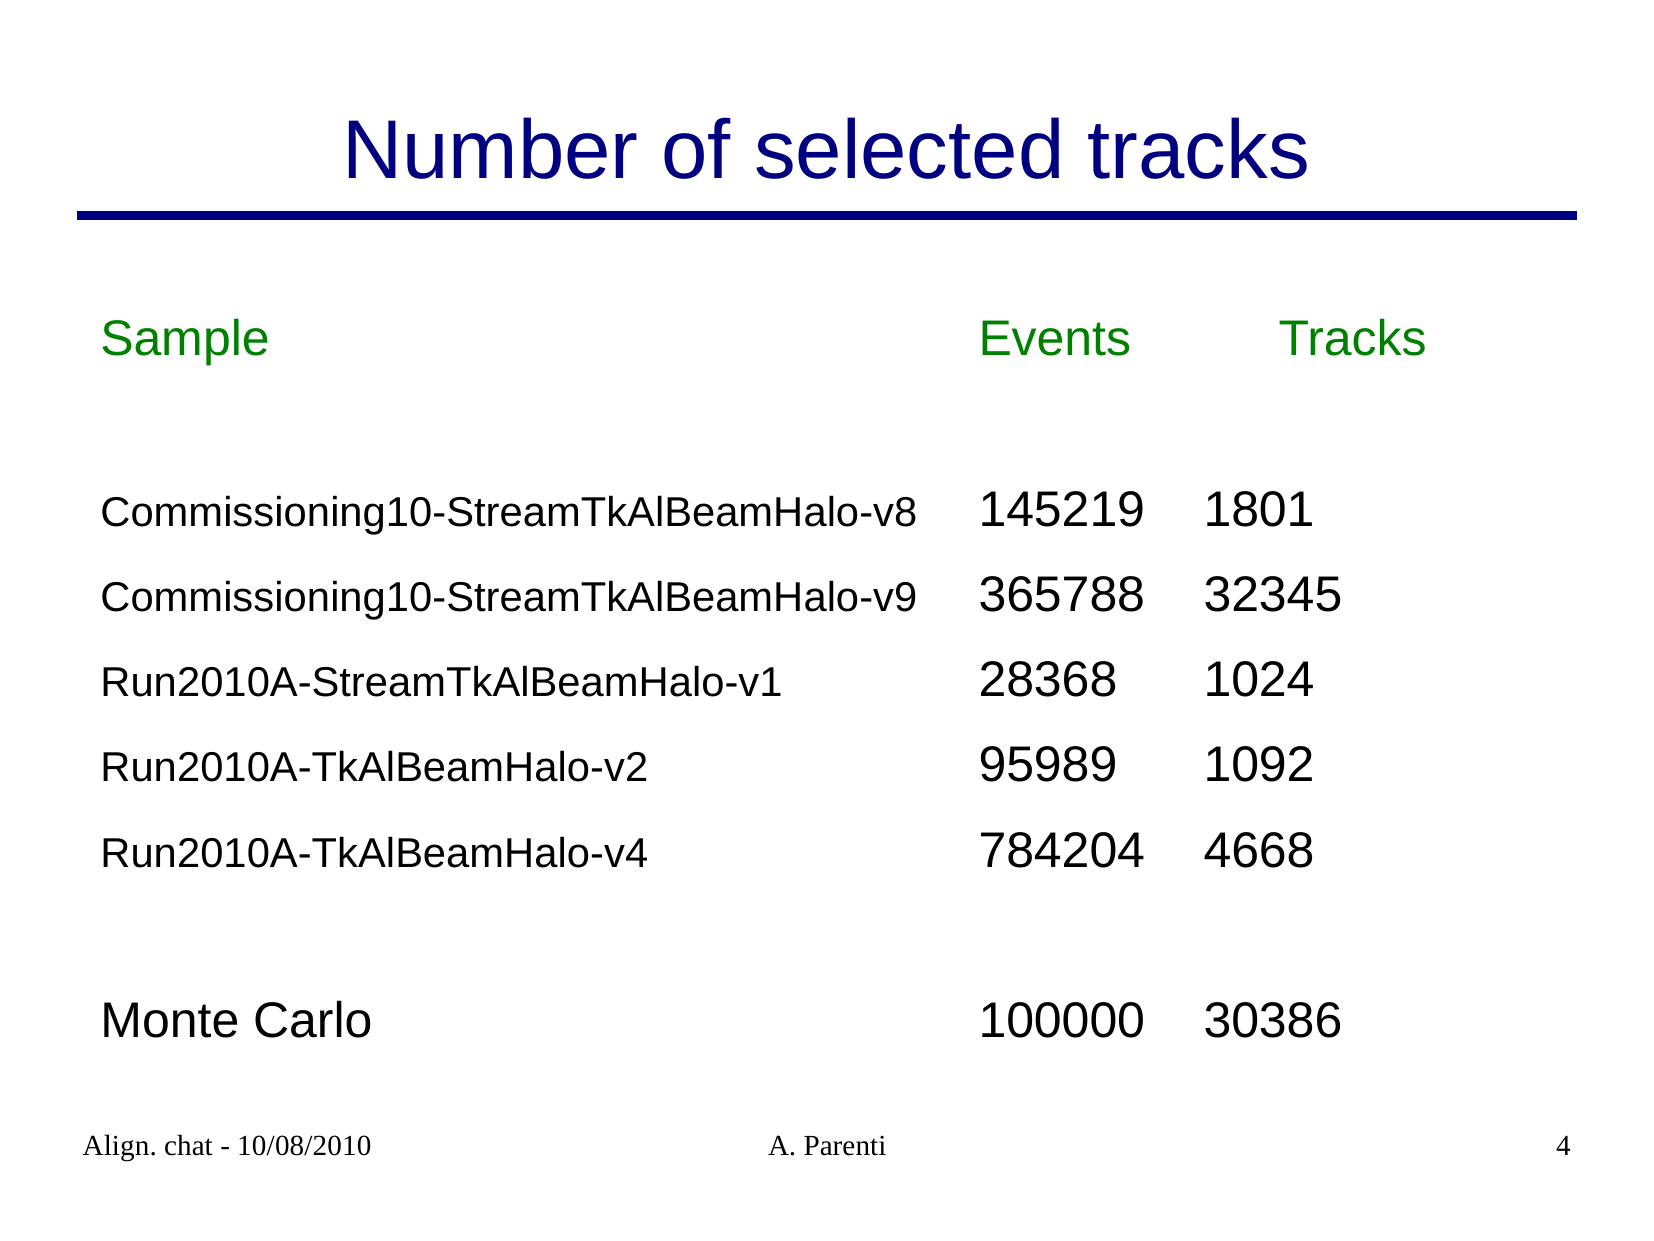

# Number of selected tracks
Sample										Events		Tracks
Commissioning10-StreamTkAlBeamHalo-v8	145219 	1801
Commissioning10-StreamTkAlBeamHalo-v9	365788	32345
Run2010A-StreamTkAlBeamHalo-v1			28368		1024
Run2010A-TkAlBeamHalo-v2					95989		1092
Run2010A-TkAlBeamHalo-v4					784204	4668
Monte Carlo									100000	30386
4